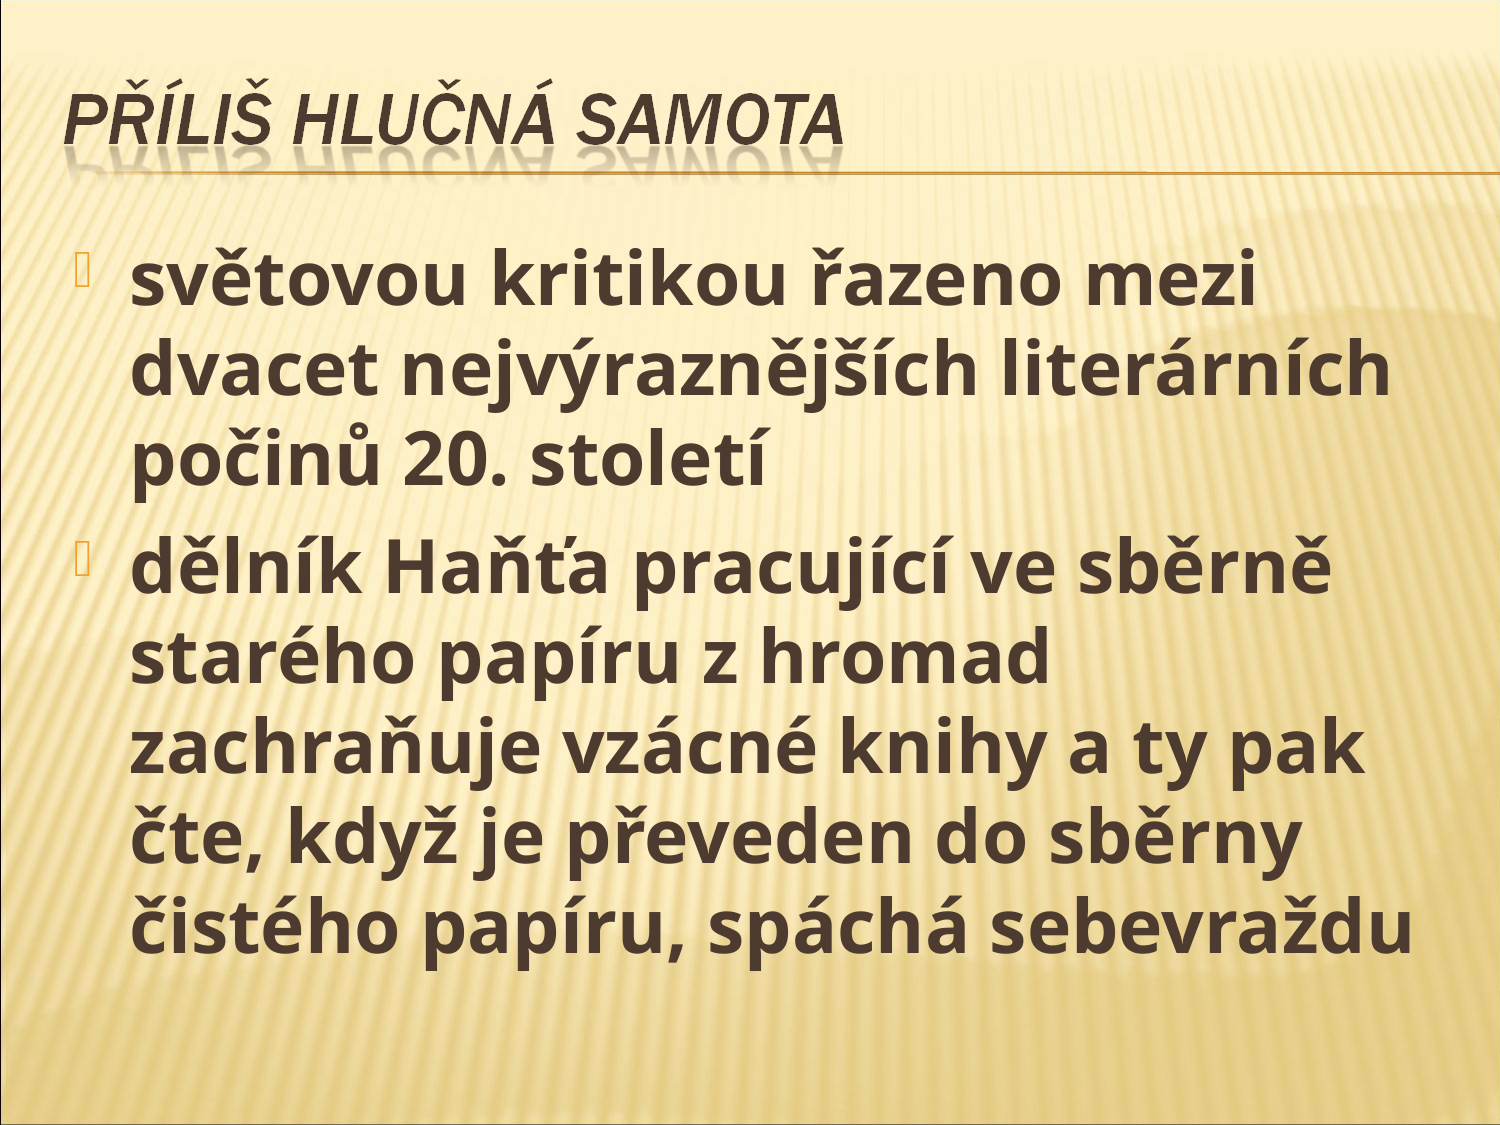

# světovou kritikou řazeno mezi dvacet nejvýraznějších literárních počinů 20. století
dělník Haňťa pracující ve sběrně starého papíru z hromad zachraňuje vzácné knihy a ty pak čte, když je převeden do sběrny čistého papíru, spáchá sebevraždu